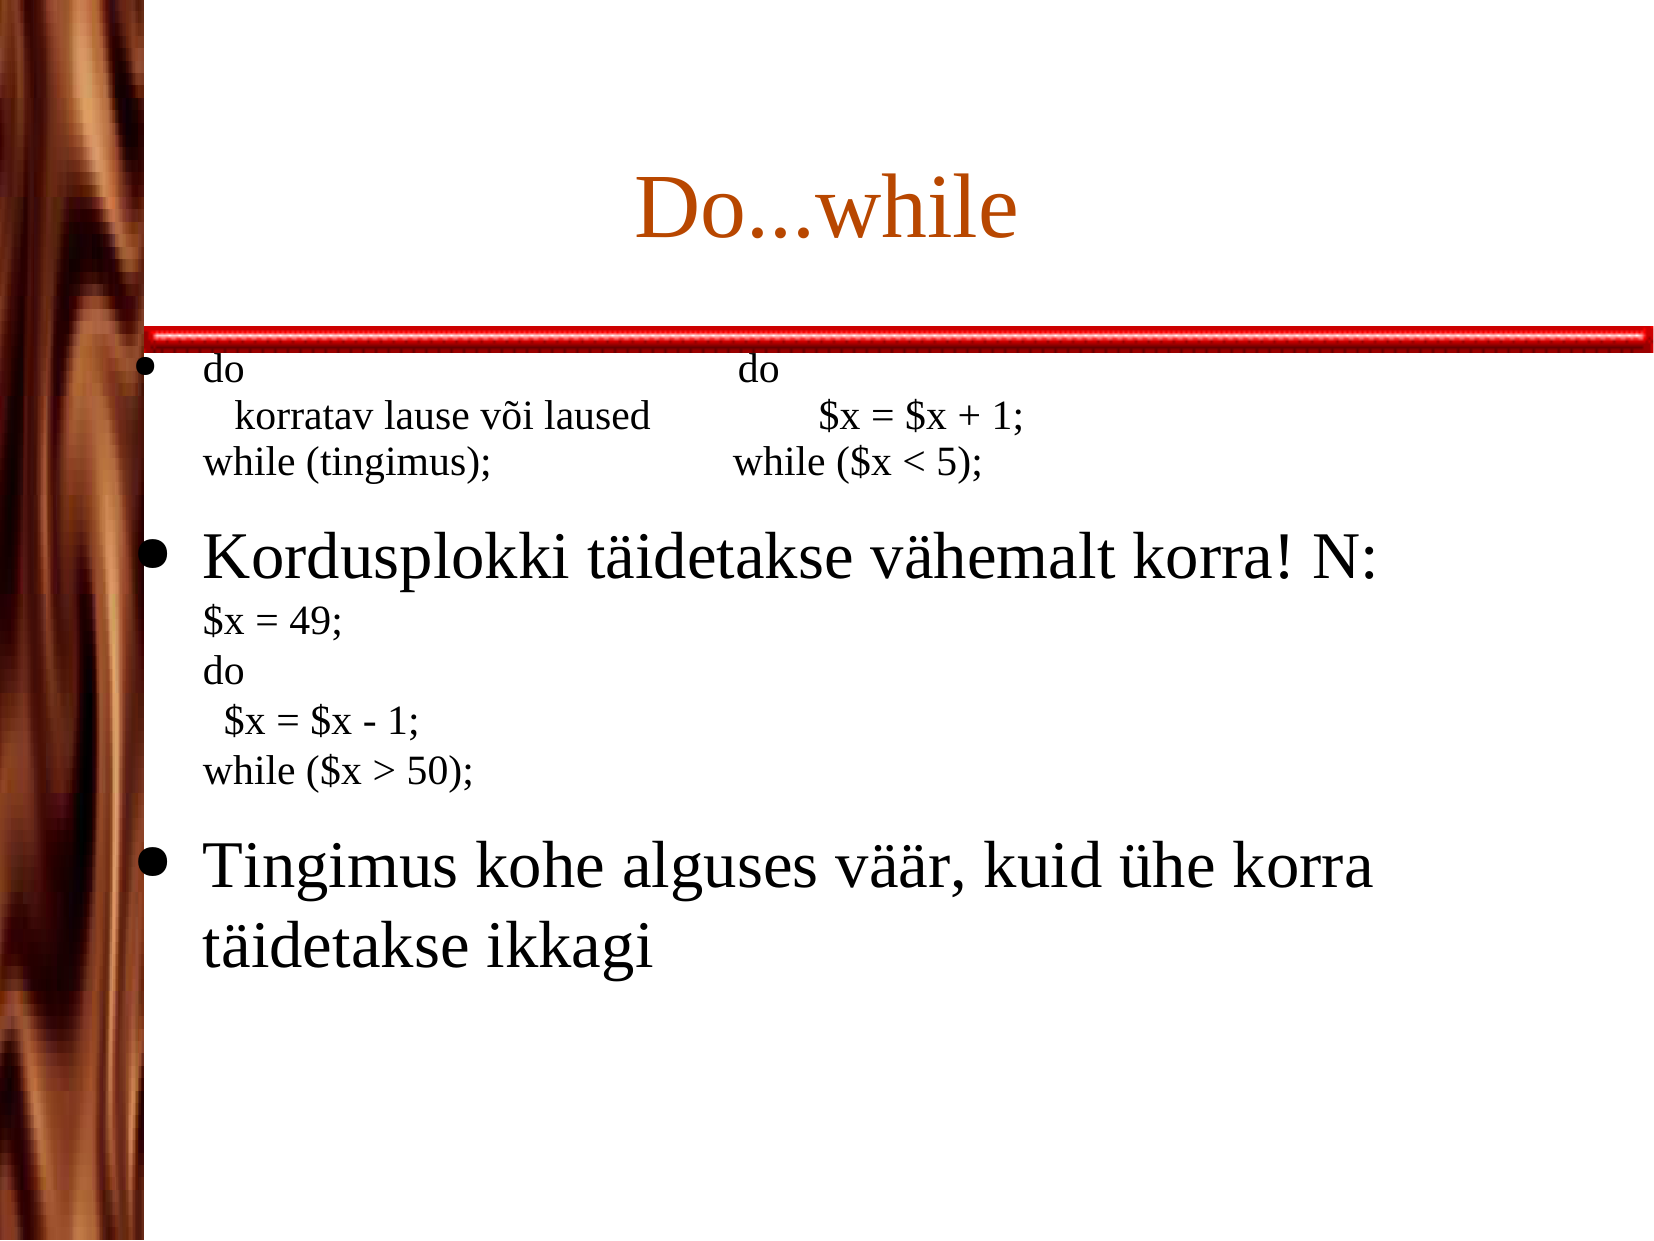

# Do...while
do do
 korratav lause või laused $x = $x + 1;
while (tingimus); while ($x < 5);
Kordusplokki täidetakse vähemalt korra! N:
$x = 49;
do
 $x = $x - 1;
while ($x > 50);
Tingimus kohe alguses väär, kuid ühe korra täidetakse ikkagi